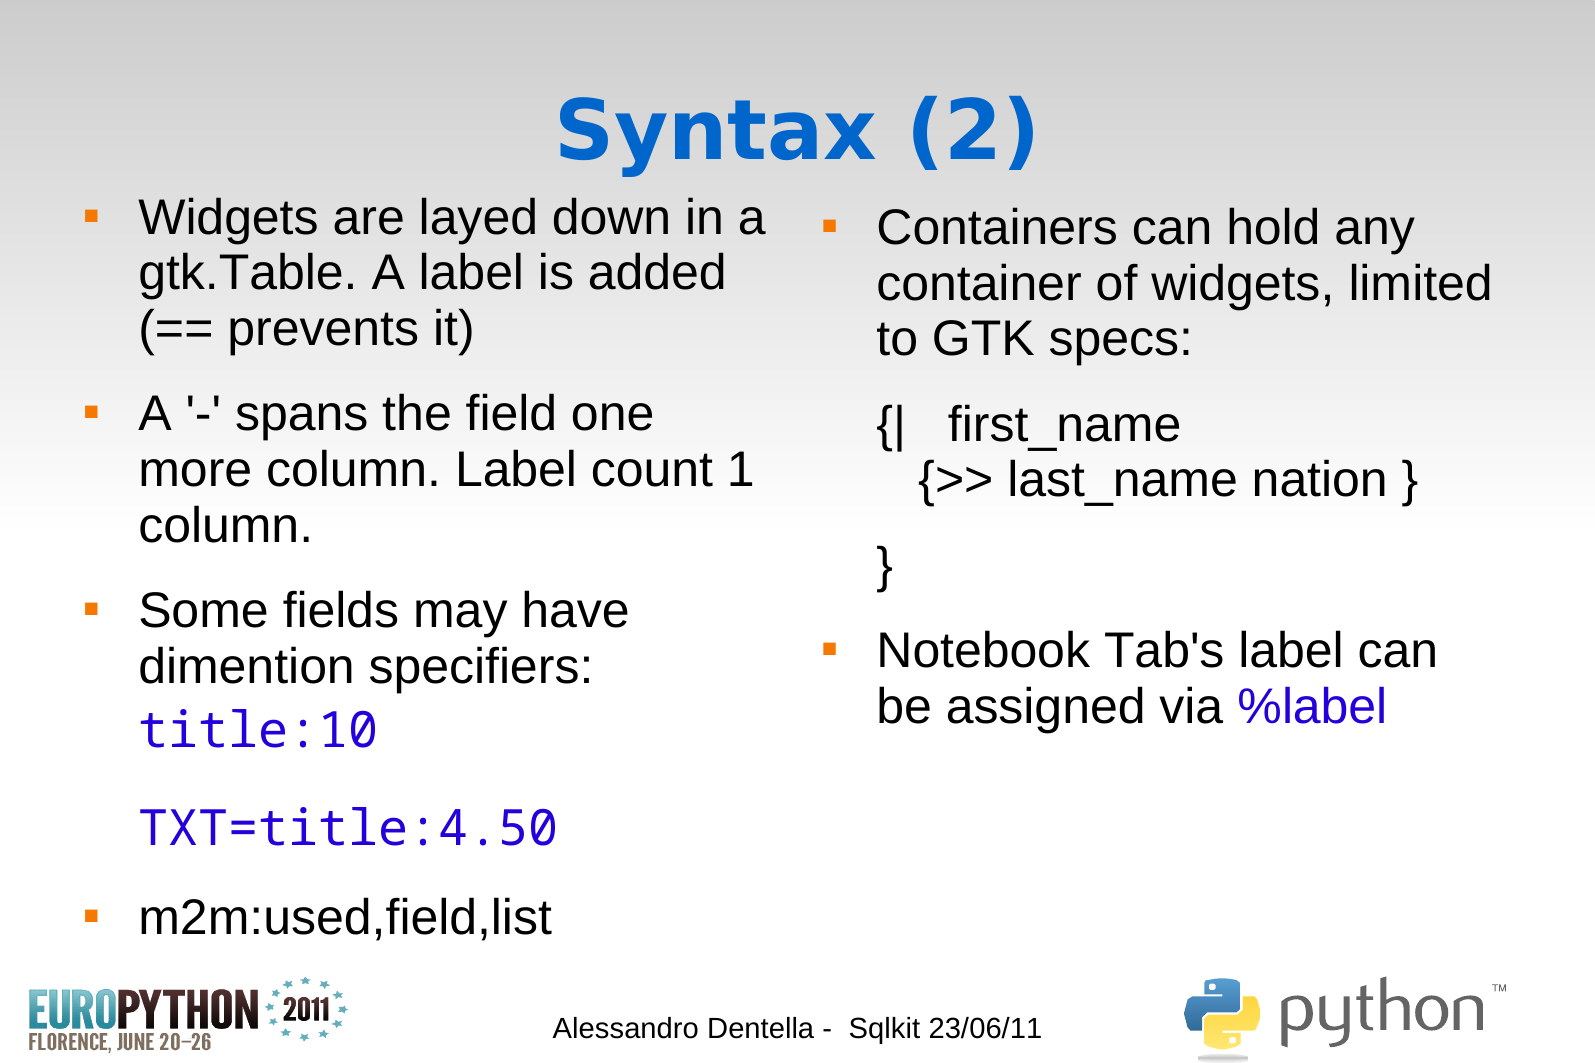

# Syntax (2)
Widgets are layed down in a gtk.Table. A label is added (== prevents it)
A '-' spans the field one more column. Label count 1 column.
Some fields may have dimention specifiers:
title:10
TXT=title:4.50
m2m:used,field,list
Containers can hold any container of widgets, limited to GTK specs:
{| first_name
 {>> last_name nation }
}
Notebook Tab's label can be assigned via %label